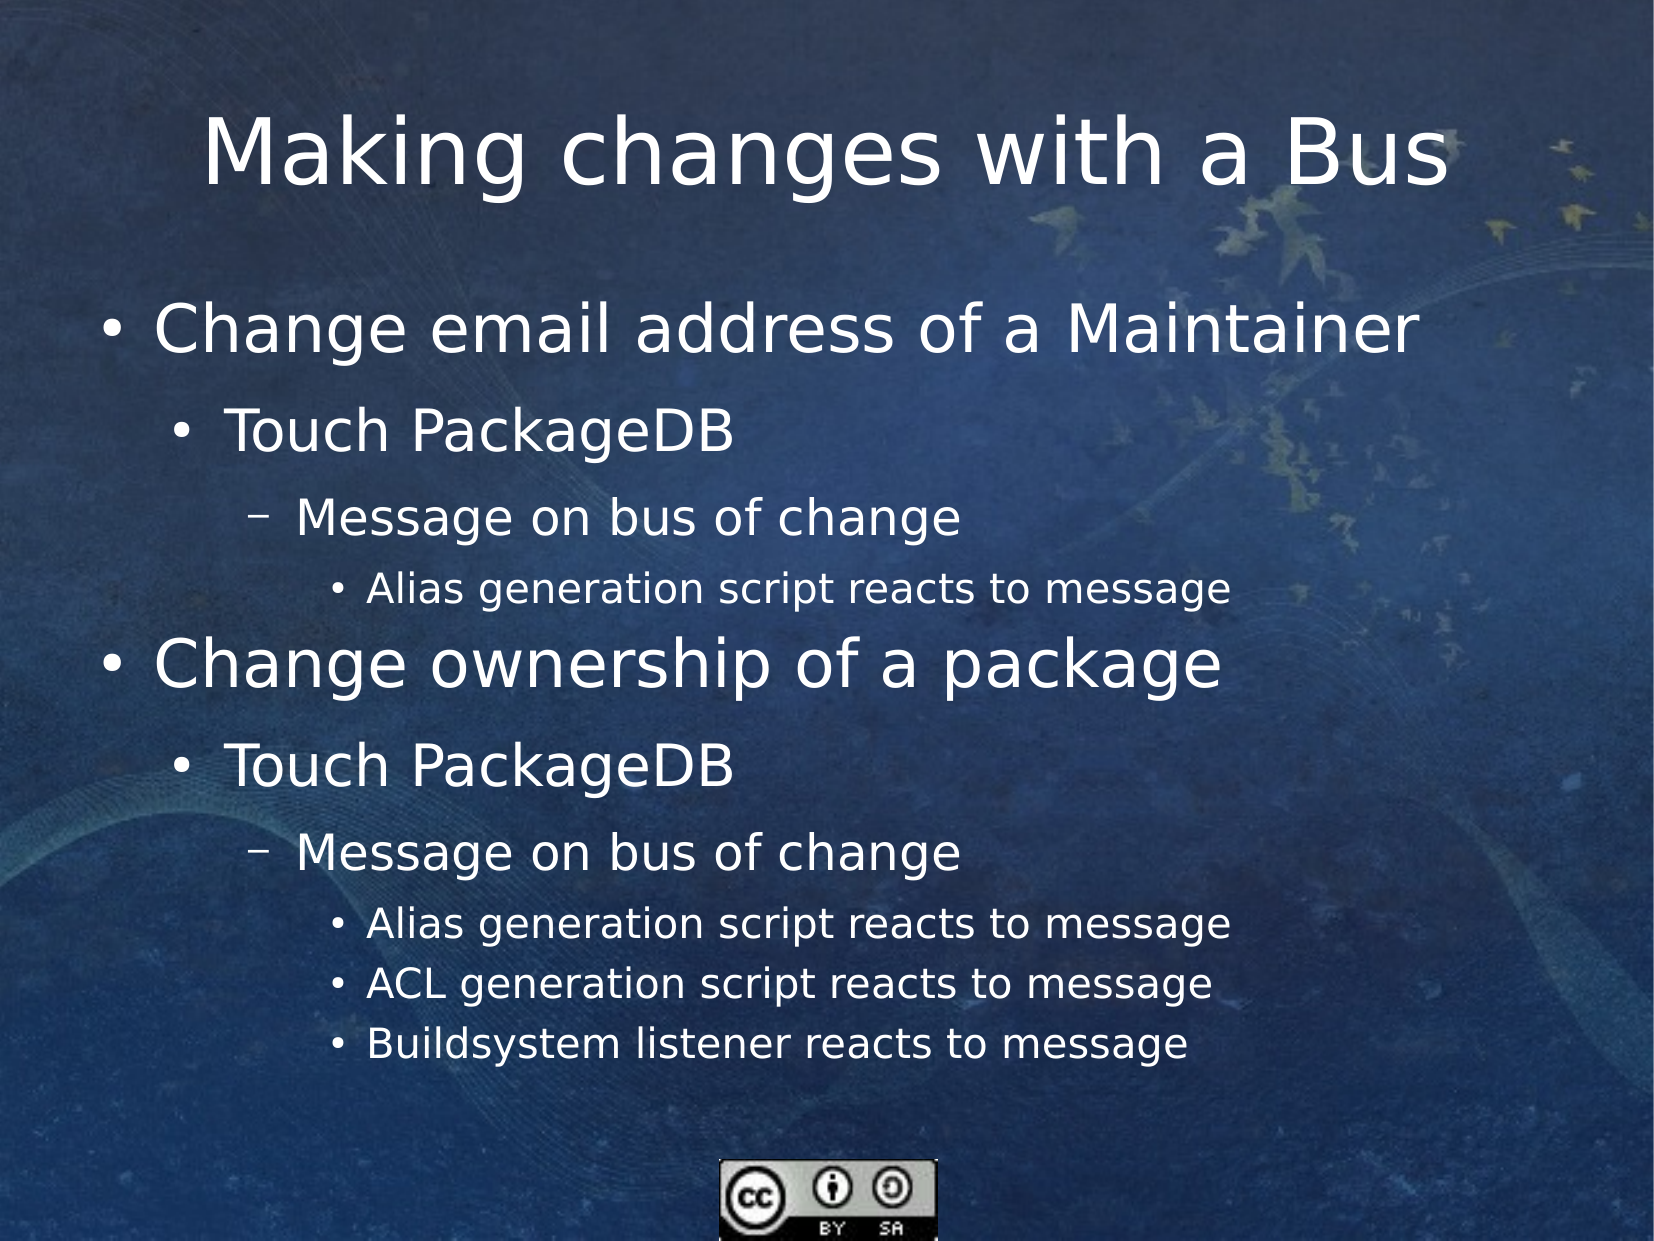

# Making changes with a Bus
Change email address of a Maintainer
Touch PackageDB
Message on bus of change
Alias generation script reacts to message
Change ownership of a package
Touch PackageDB
Message on bus of change
Alias generation script reacts to message
ACL generation script reacts to message
Buildsystem listener reacts to message